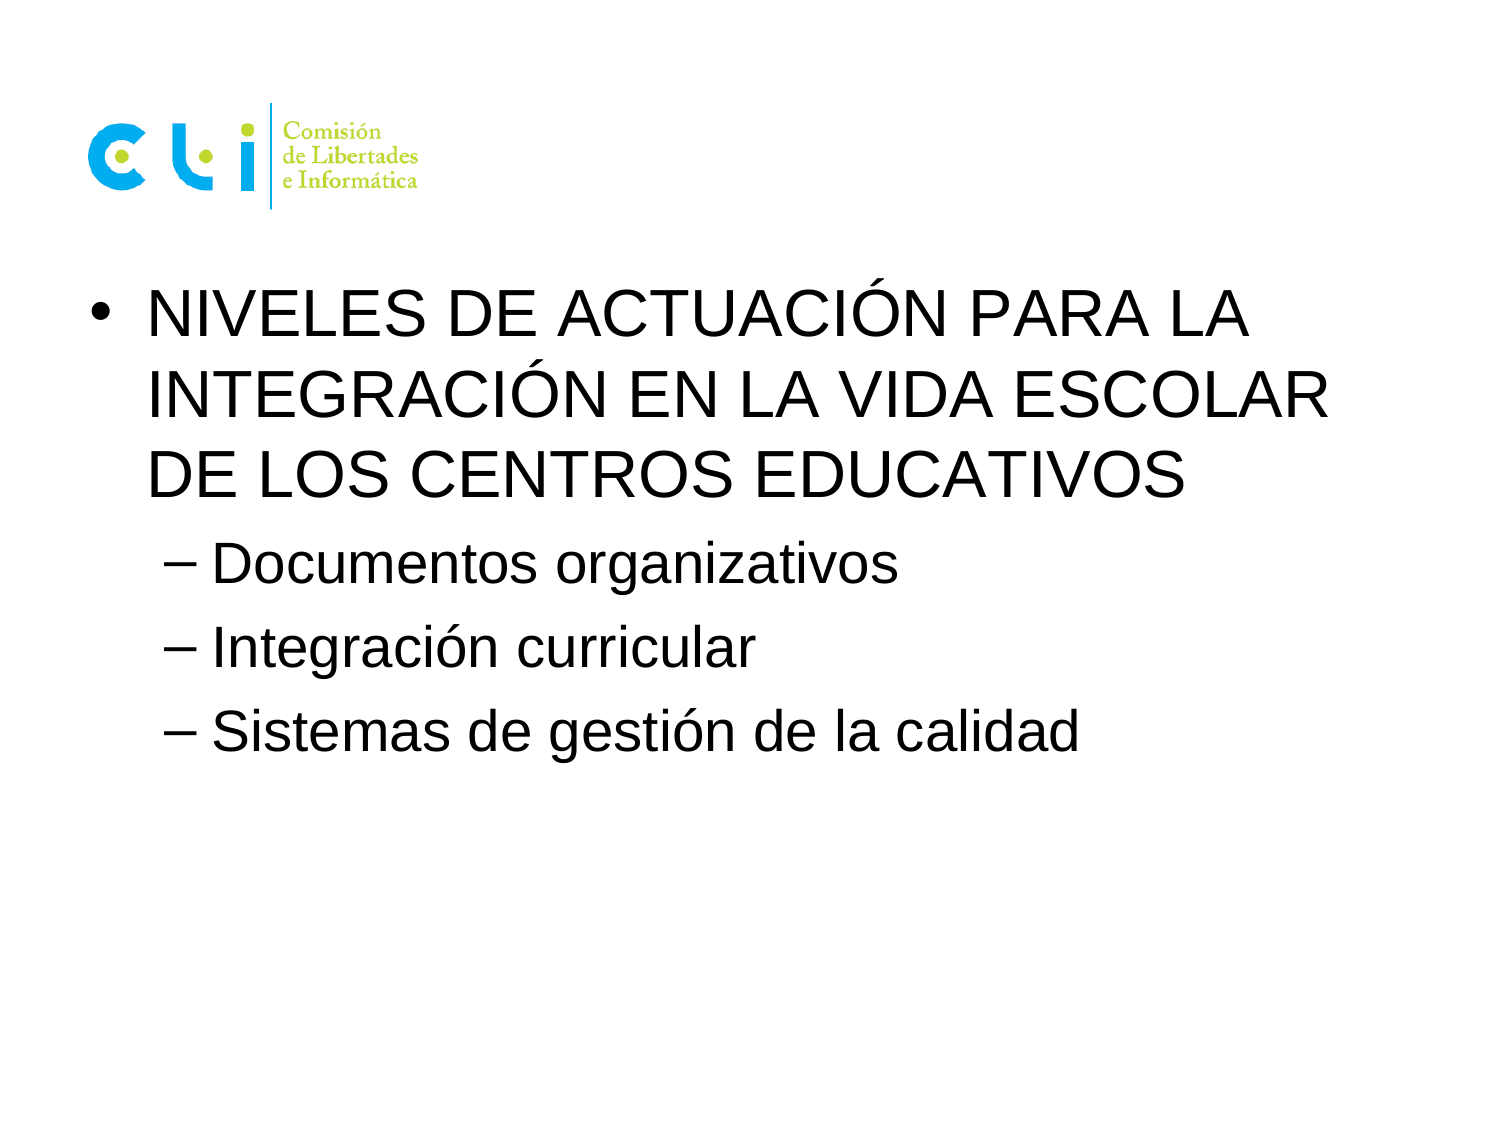

# NIVELES DE ACTUACIÓN PARA LA INTEGRACIÓN EN LA VIDA ESCOLAR DE LOS CENTROS EDUCATIVOS
Documentos organizativos
Integración curricular
Sistemas de gestión de la calidad